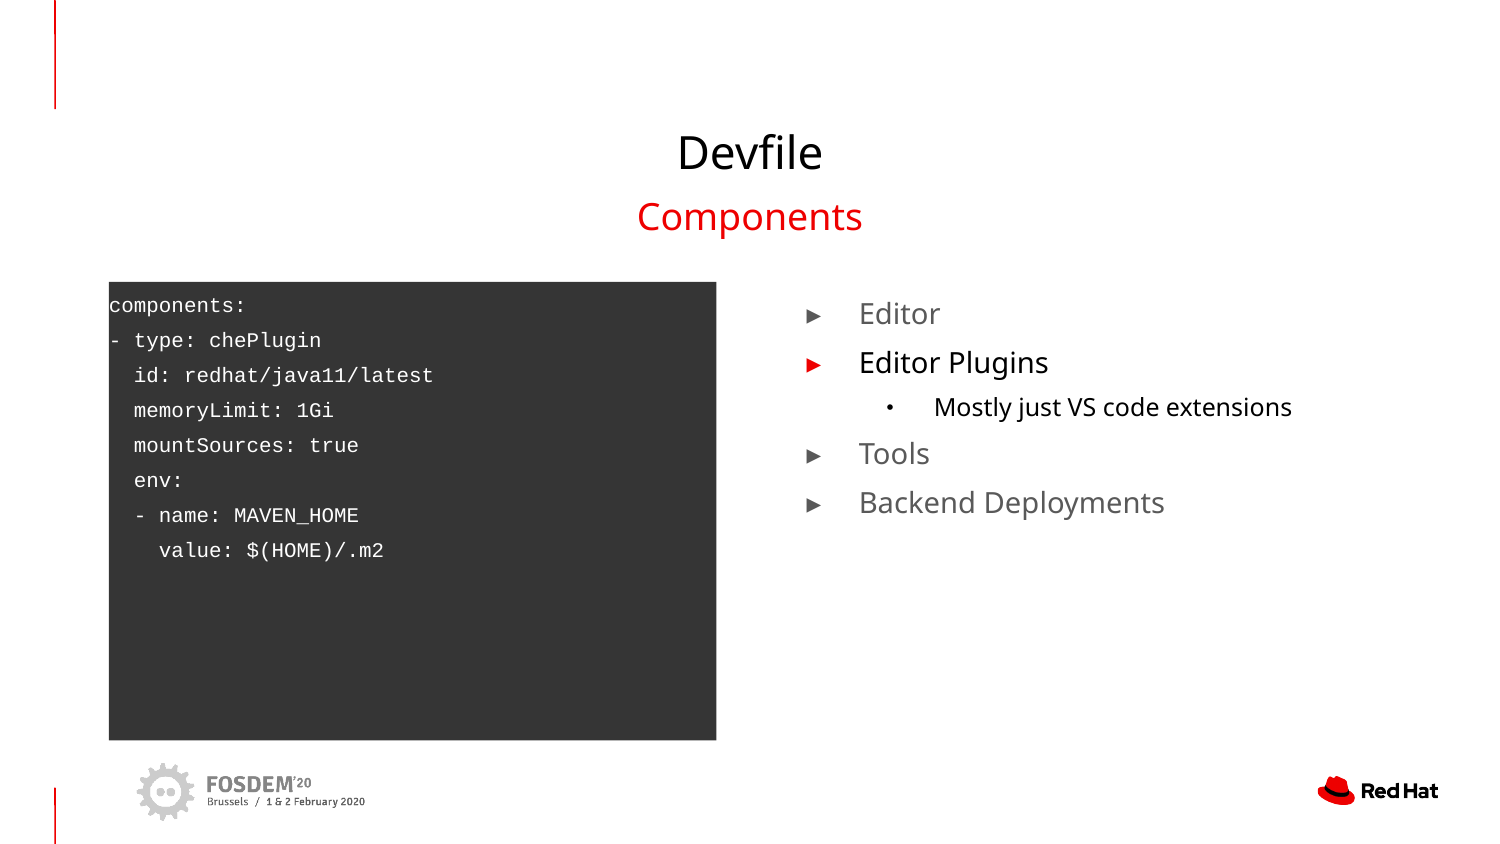

#
Devfile
Components
components:
- type: chePlugin
 id: redhat/java11/latest
 memoryLimit: 1Gi
 mountSources: true
 env:
 - name: MAVEN_HOME
 value: $(HOME)/.m2
Editor
Editor Plugins
Mostly just VS code extensions
Tools
Backend Deployments